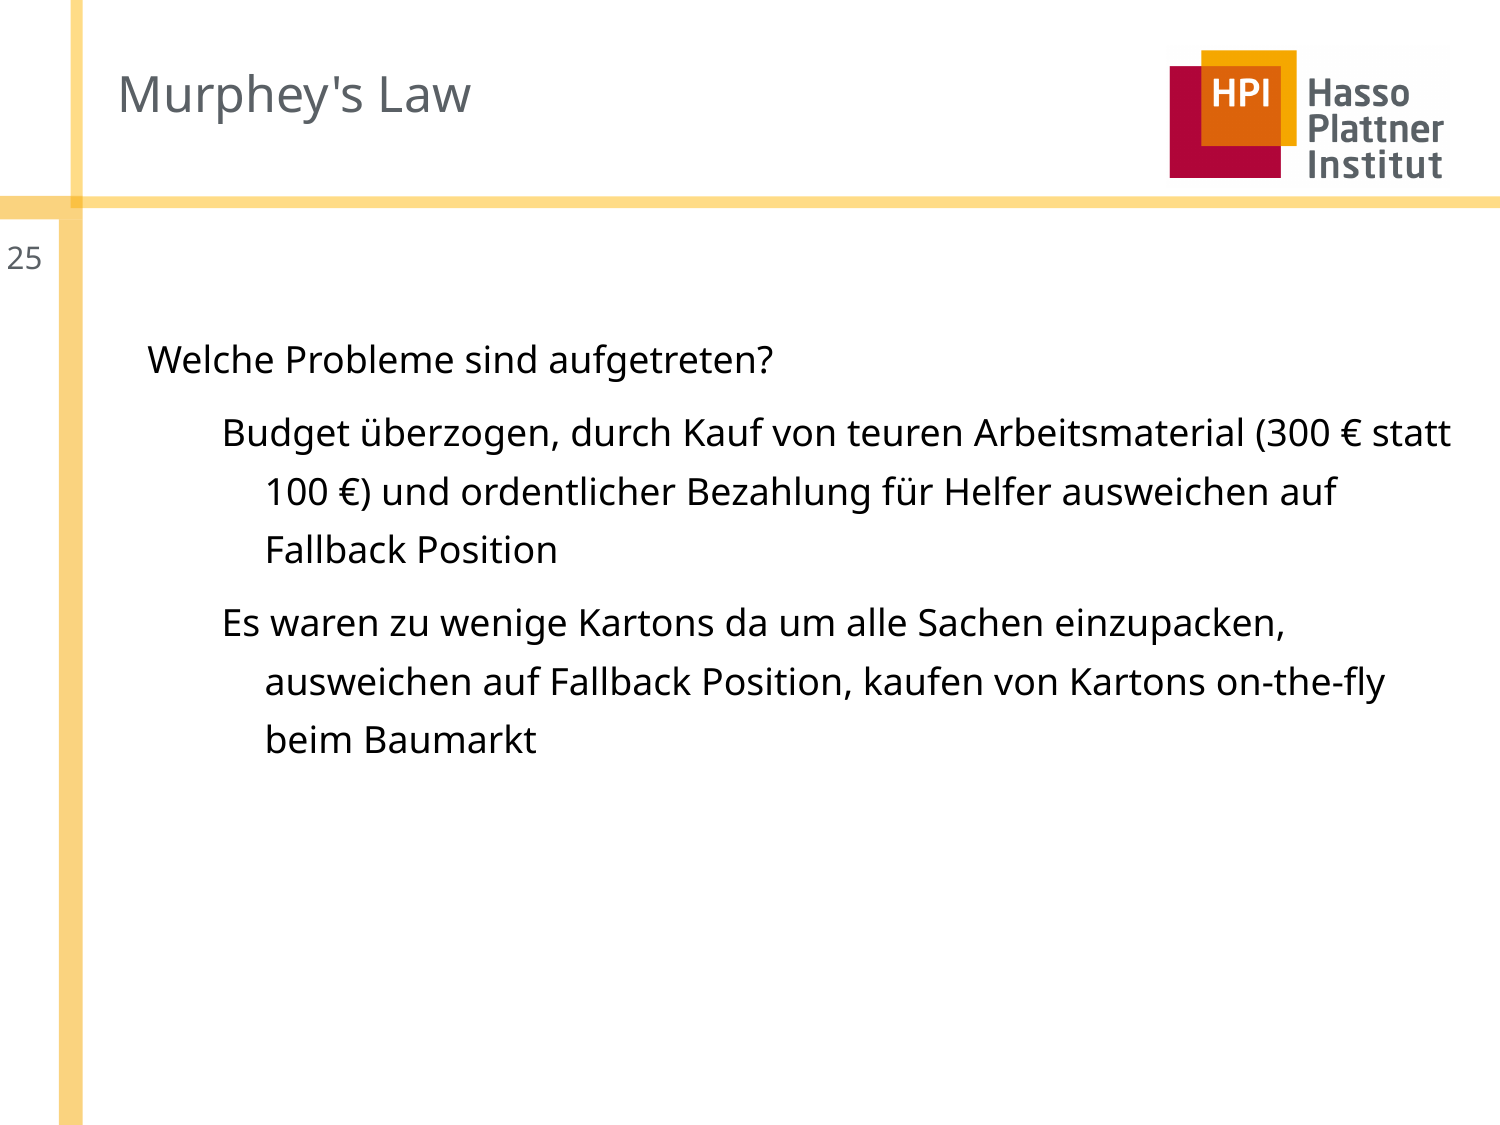

# Murphey's Law
25
Welche Probleme sind aufgetreten?
Budget überzogen, durch Kauf von teuren Arbeitsmaterial (300 € statt 100 €) und ordentlicher Bezahlung für Helfer ausweichen auf Fallback Position
Es waren zu wenige Kartons da um alle Sachen einzupacken, ausweichen auf Fallback Position, kaufen von Kartons on-the-fly beim Baumarkt